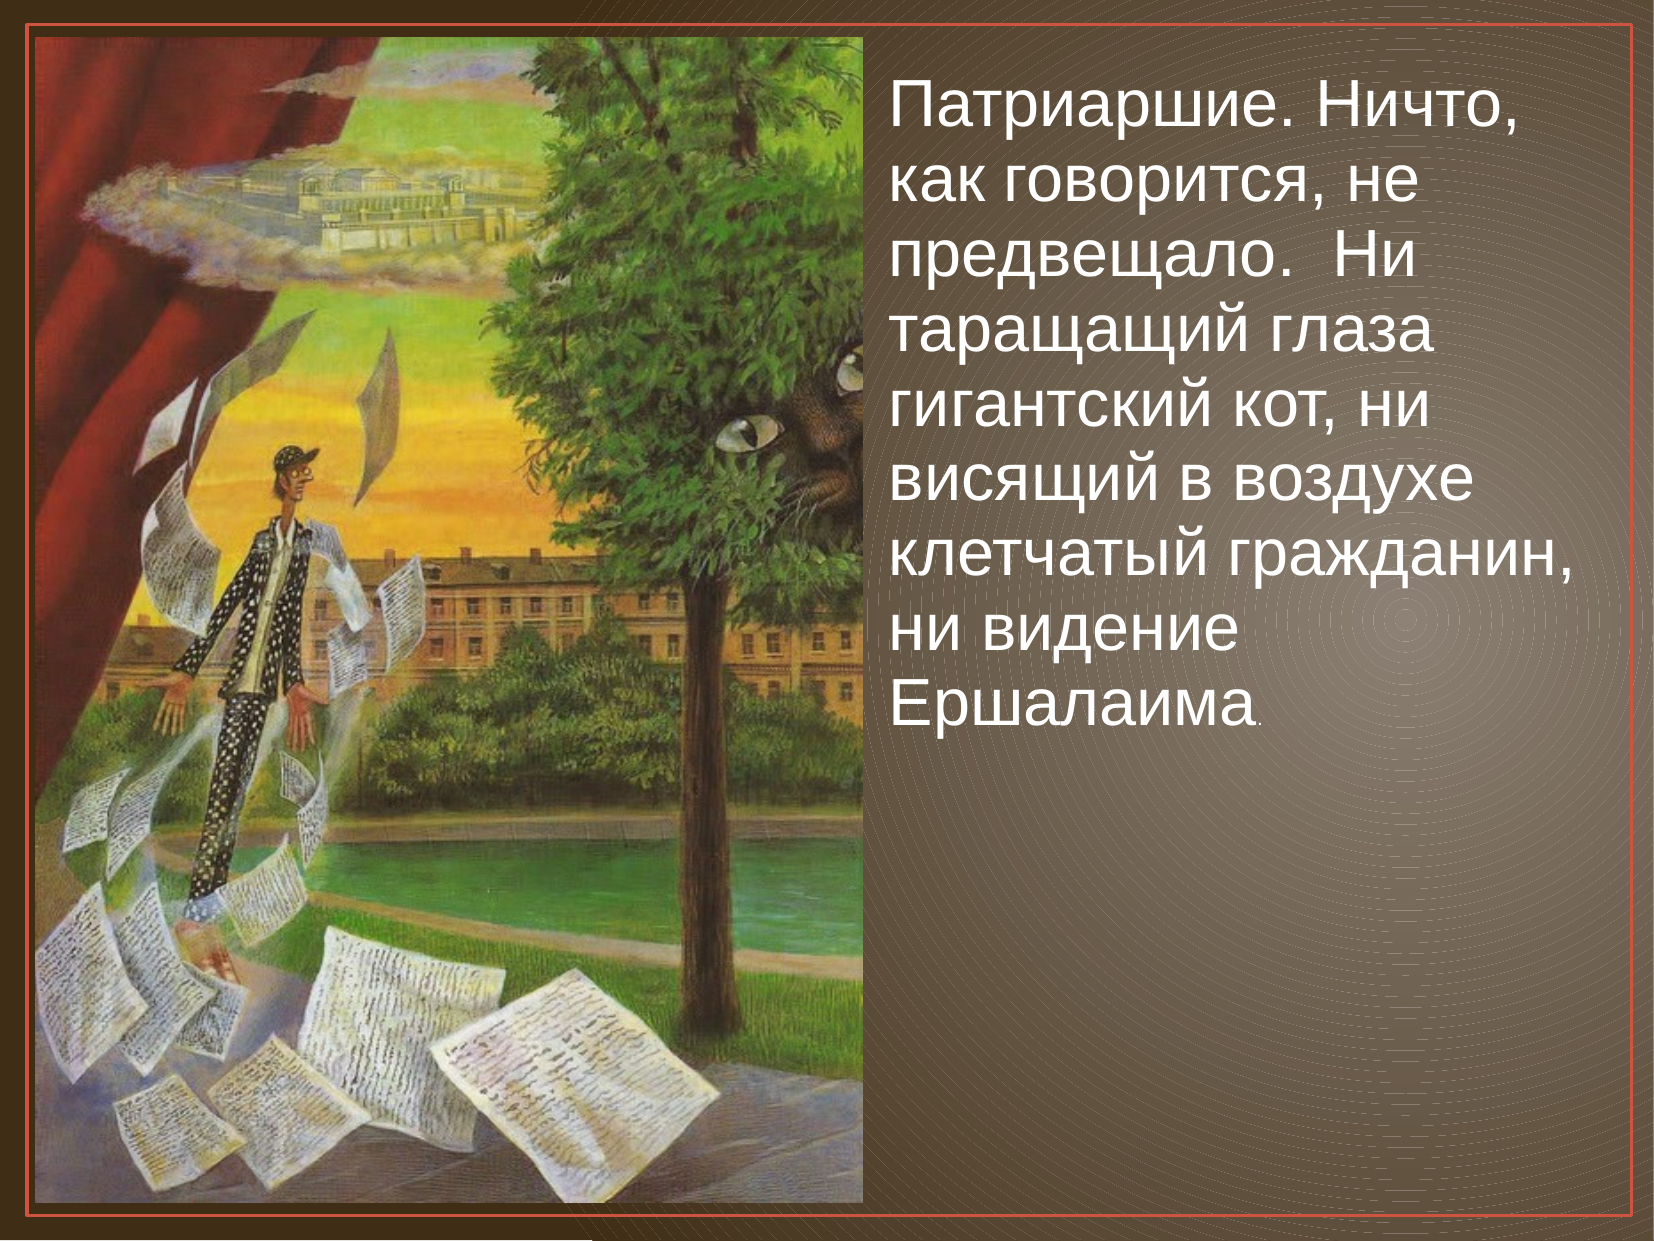

Патриаршие. Ничто, как говорится, не предвещало. Ни таращащий глаза гигантский кот, ни висящий в воздухе клетчатый гражданин, ни видение Ершалаима.